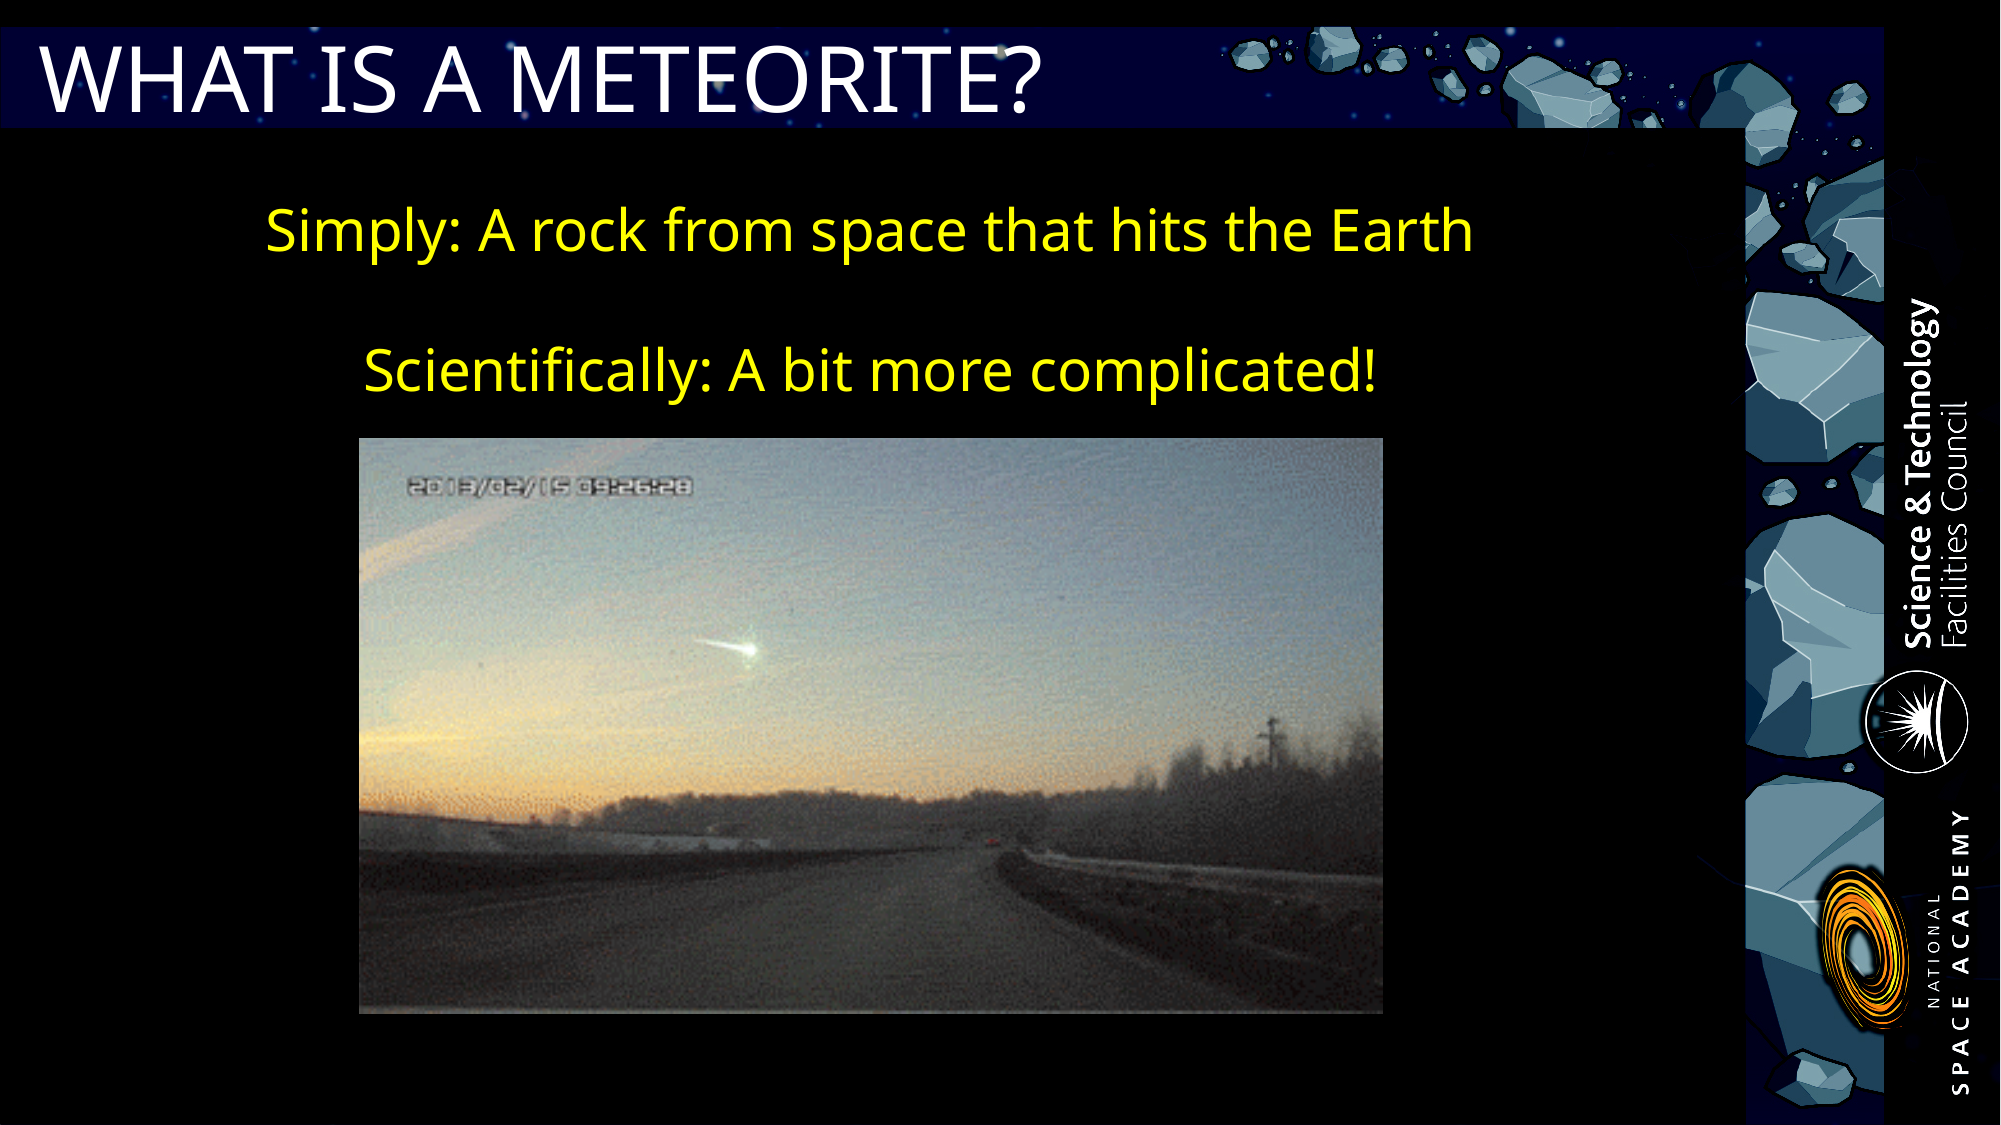

WHAT IS A METEORITE?
Simply: A rock from space that hits the Earth
Scientifically: A bit more complicated!